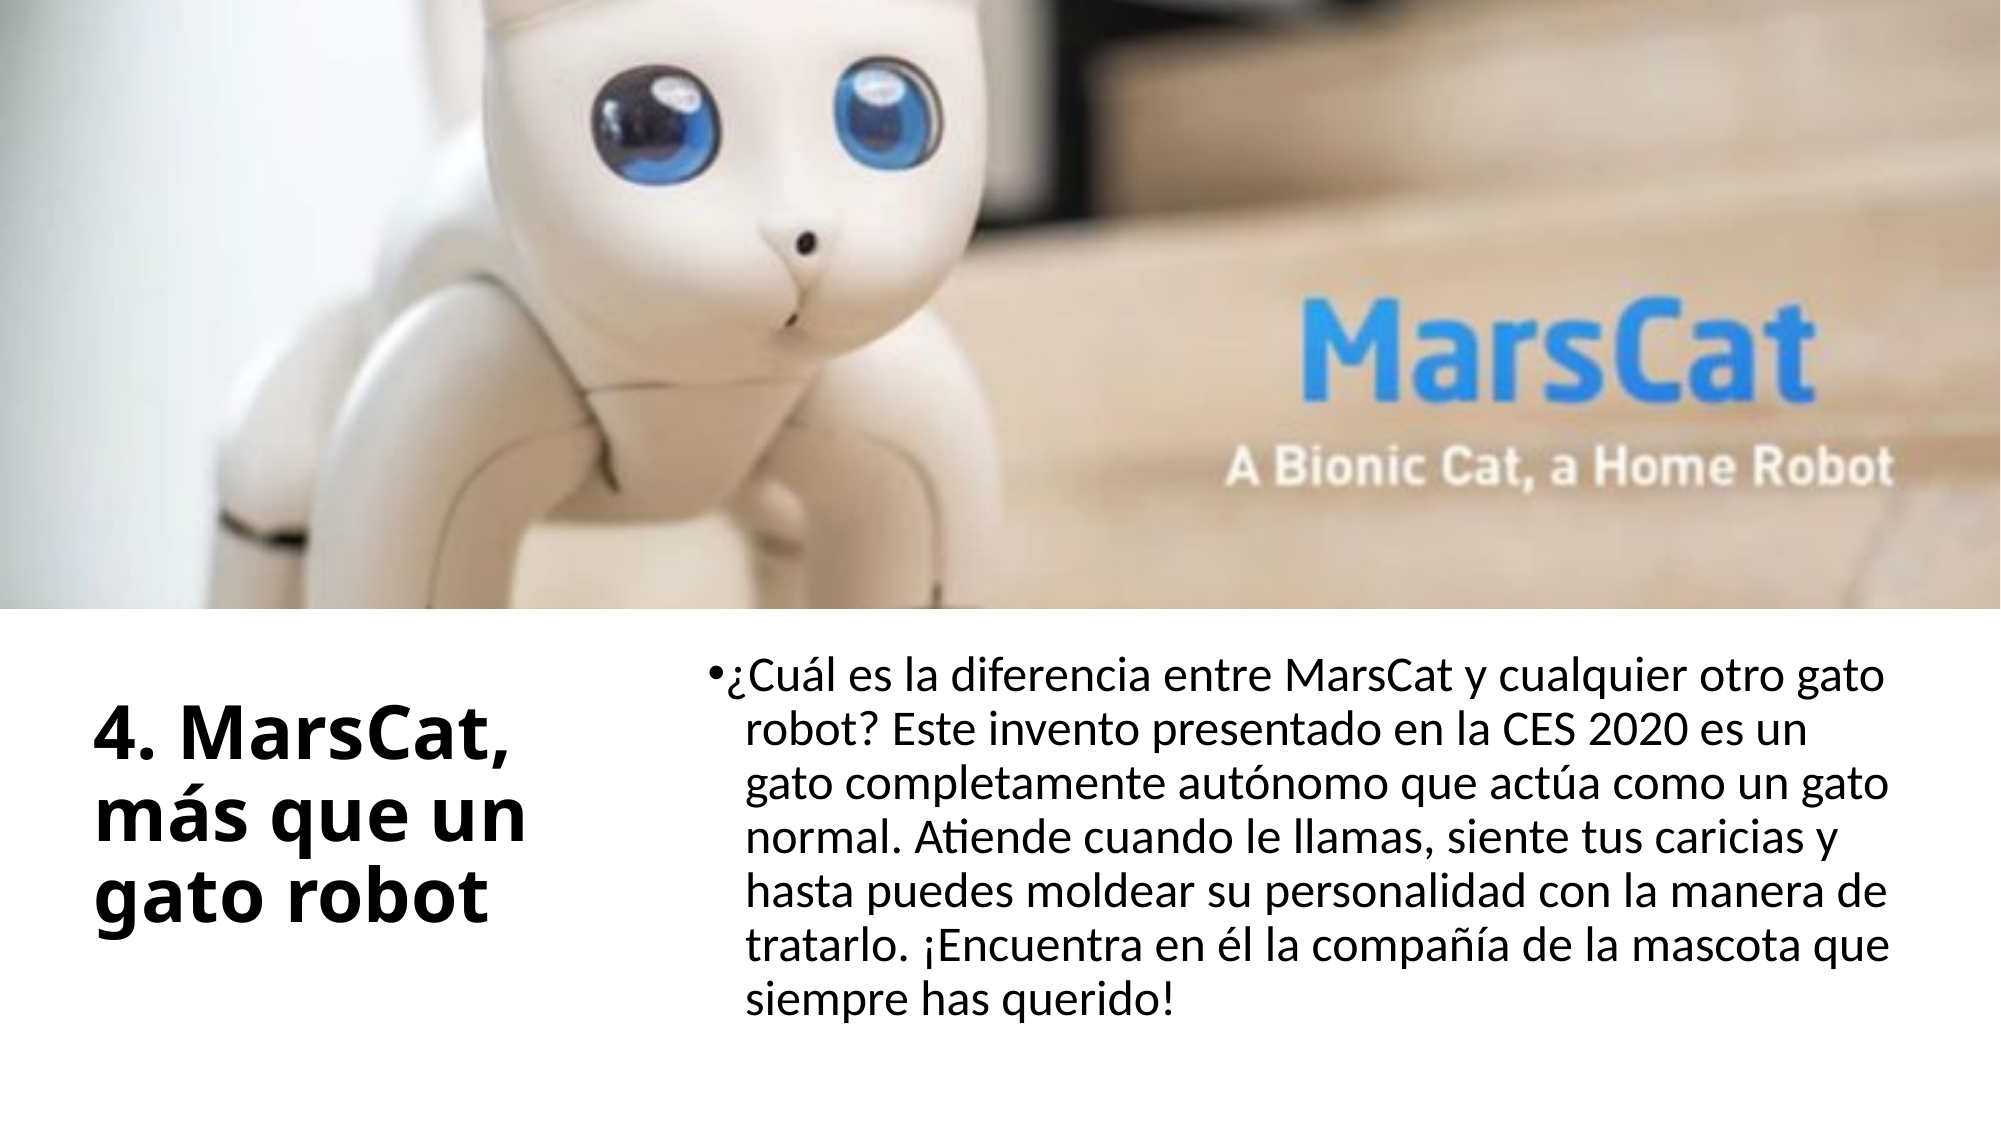

4. MarsCat, más que un gato robot
¿Cuál es la diferencia entre MarsCat y cualquier otro gato robot? Este invento presentado en la CES 2020 es un gato completamente autónomo que actúa como un gato normal. Atiende cuando le llamas, siente tus caricias y hasta puedes moldear su personalidad con la manera de tratarlo. ¡Encuentra en él la compañía de la mascota que siempre has querido!